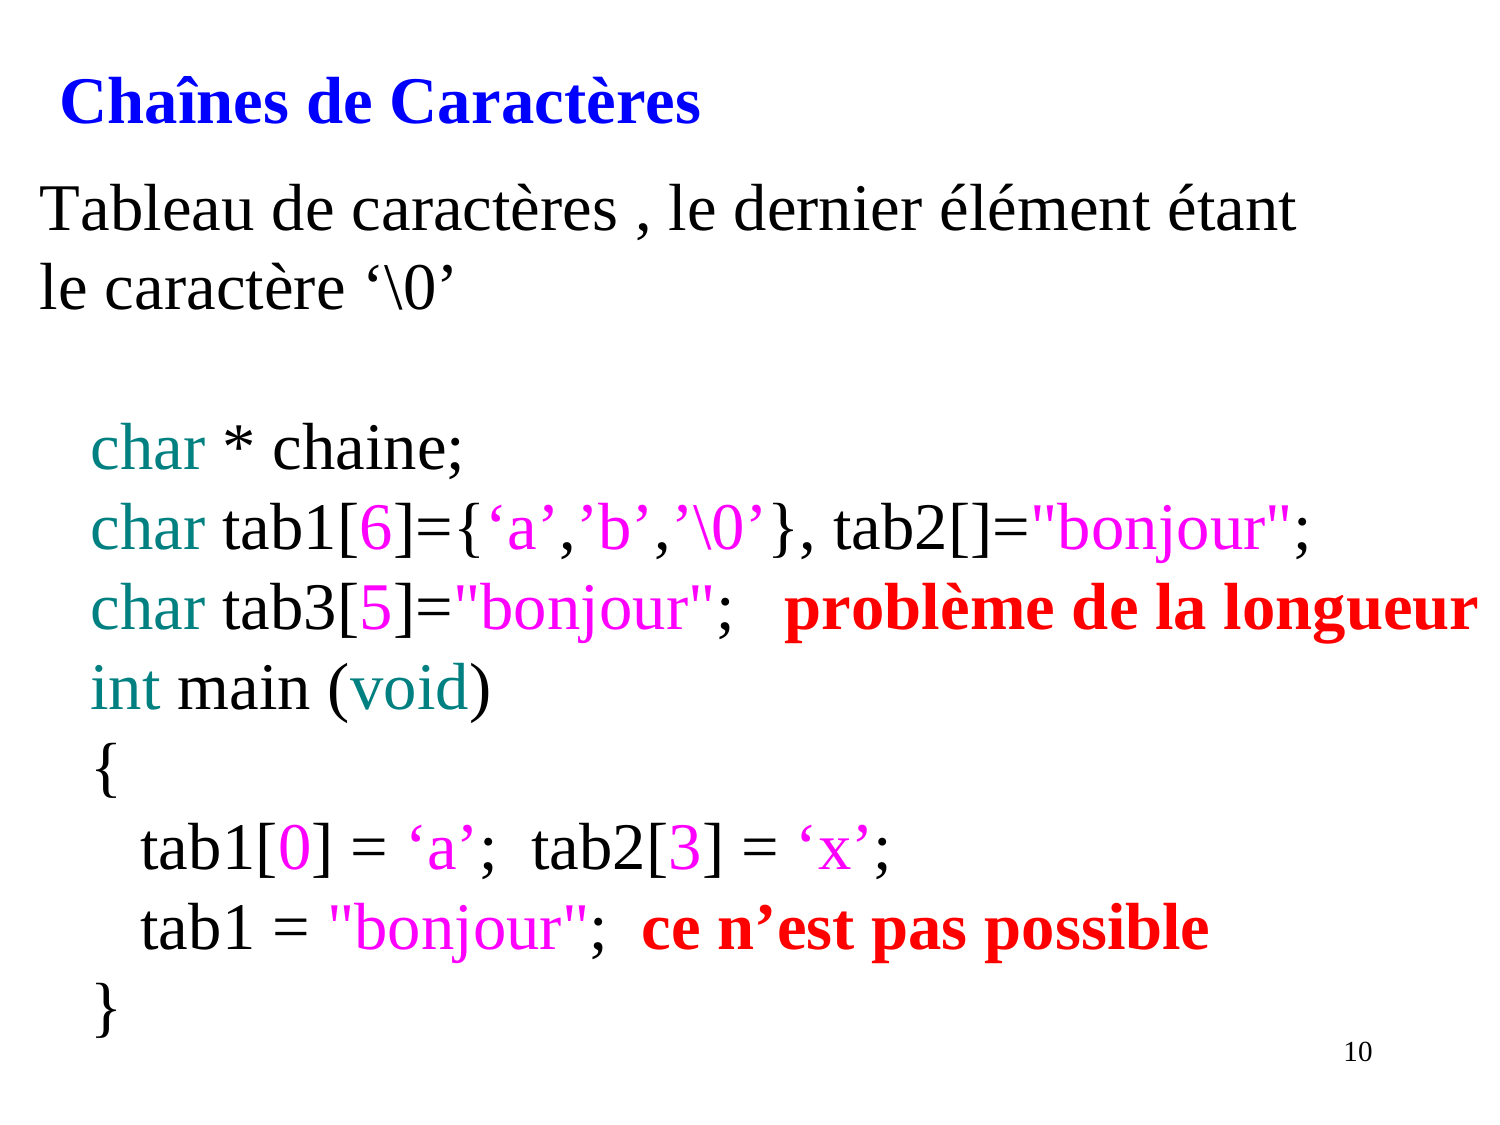

Chaînes de Caractères
Tableau de caractères , le dernier élément étant
le caractère ‘\0’
 char * chaine;
 char tab1[6]={‘a’,’b’,’\0’}, tab2[]="bonjour";
 char tab3[5]="bonjour"; problème de la longueur
 int main (void)
 {
 tab1[0] = ‘a’; tab2[3] = ‘x’;
 tab1 = "bonjour"; ce n’est pas possible
 }
10